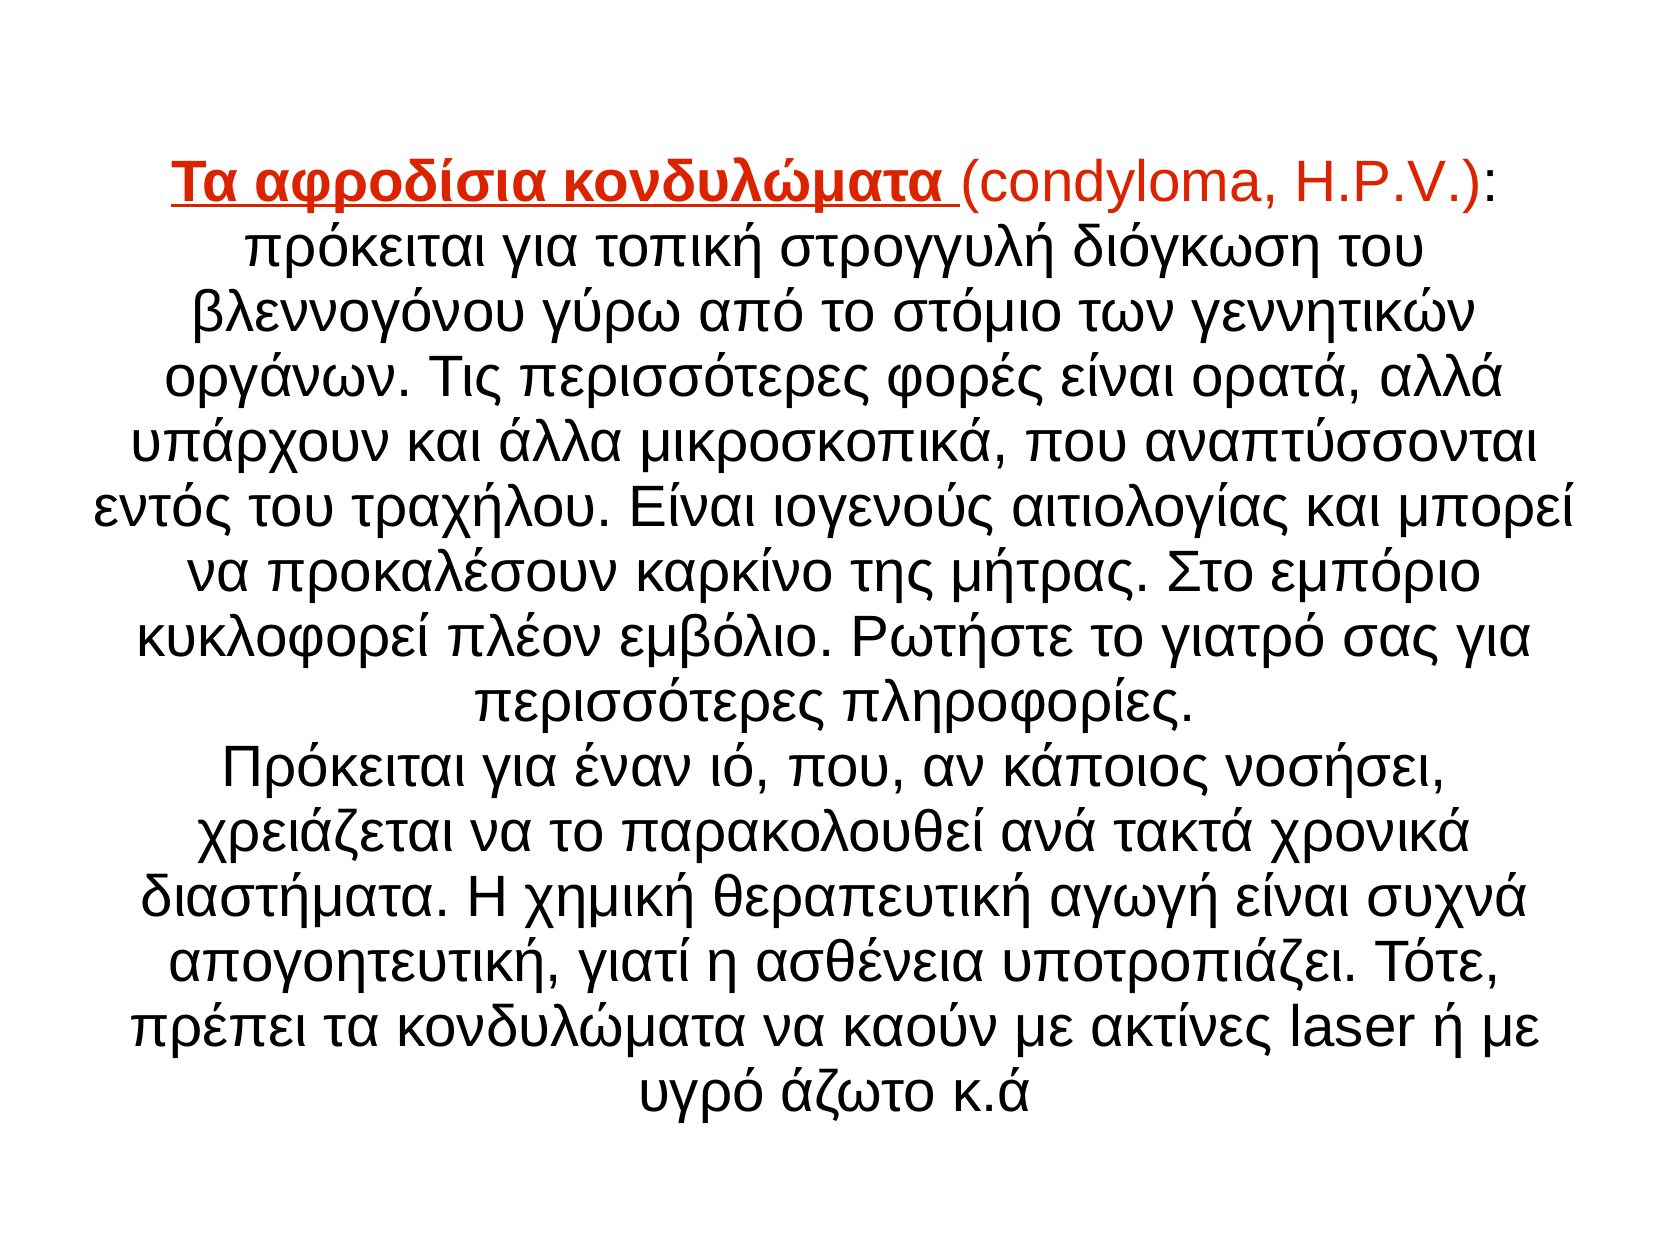

# Τα αφροδίσια κονδυλώματα (condyloma, H.P.V.): πρόκειται για τοπική στρογγυλή διόγκωση του βλεννογόνου γύρω από το στόμιο των γεννητικών οργάνων. Τις περισσότερες φορές είναι ορατά, αλλά υπάρχουν και άλλα μικροσκοπικά, που αναπτύσσονται εντός του τραχήλου. Είναι ιογενούς αιτιολογίας και μπορεί να προκαλέσουν καρκίνο της μήτρας. Στο εμπόριο κυκλοφορεί πλέον εμβόλιο. Ρωτήστε το γιατρό σας για περισσότερες πληροφορίες. Πρόκειται για έναν ιό, που, αν κάποιος νοσήσει, χρειάζεται να το παρακολουθεί ανά τακτά χρονικά διαστήματα. Η χημική θεραπευτική αγωγή είναι συχνά απογοητευτική, γιατί η ασθένεια υποτροπιάζει. Τότε, πρέπει τα κονδυλώματα να καούν με ακτίνες laser ή με υγρό άζωτο κ.ά